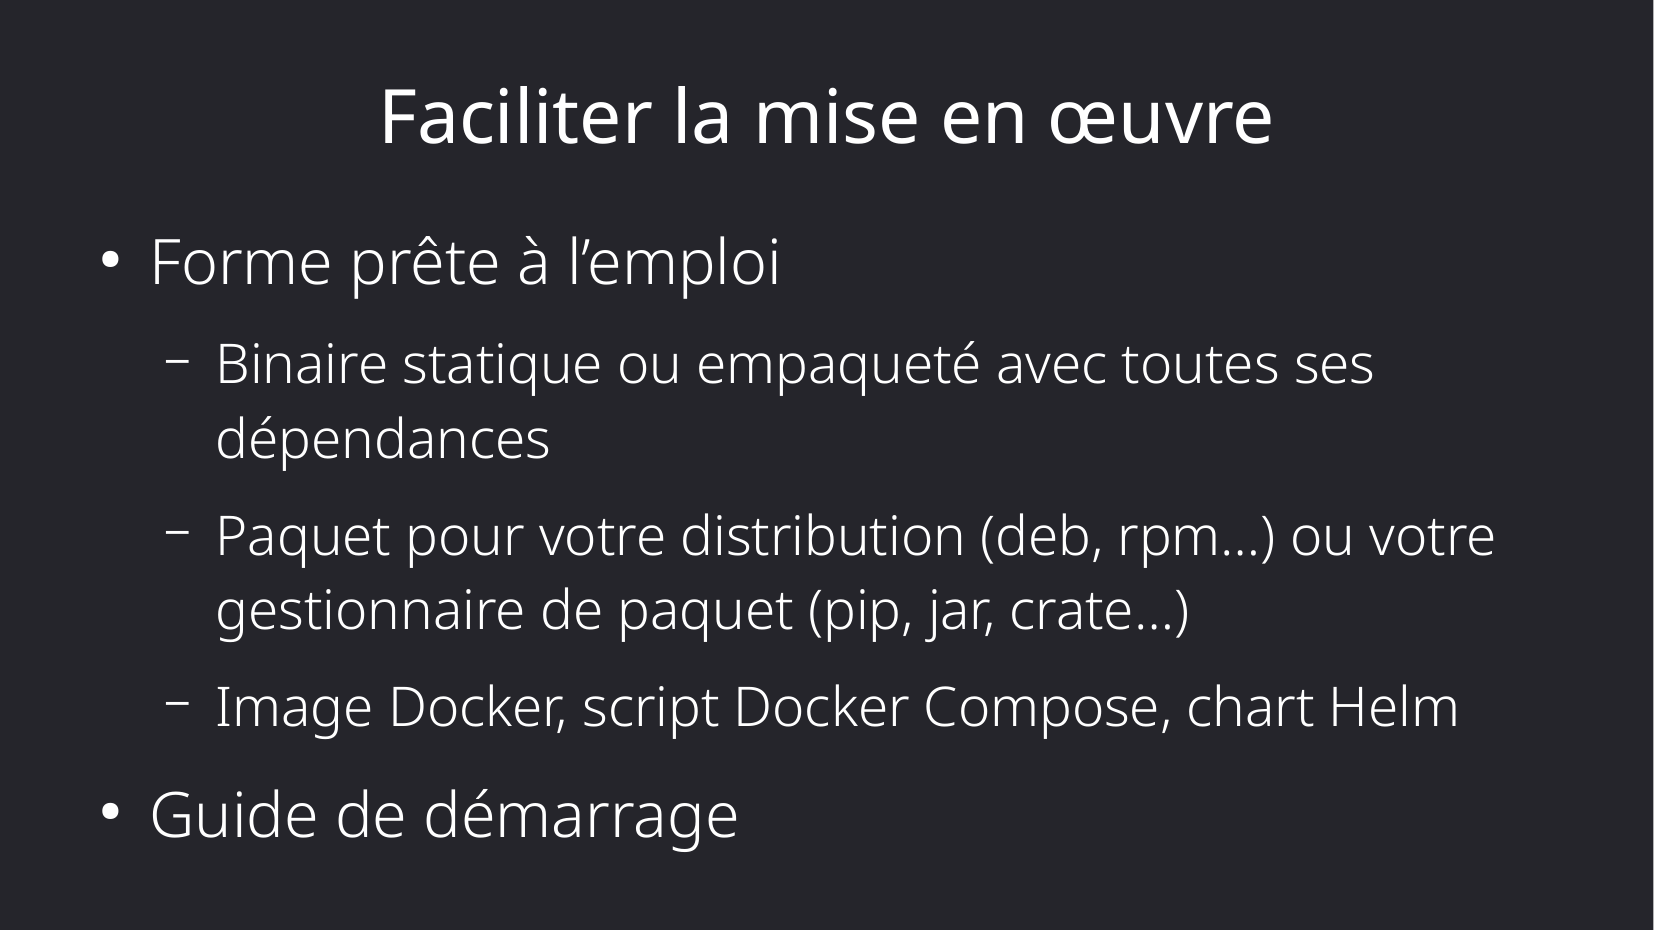

Faciliter la mise en œuvre
# Forme prête à l’emploi
Binaire statique ou empaqueté avec toutes ses dépendances
Paquet pour votre distribution (deb, rpm…) ou votre gestionnaire de paquet (pip, jar, crate…)
Image Docker, script Docker Compose, chart Helm
Guide de démarrage